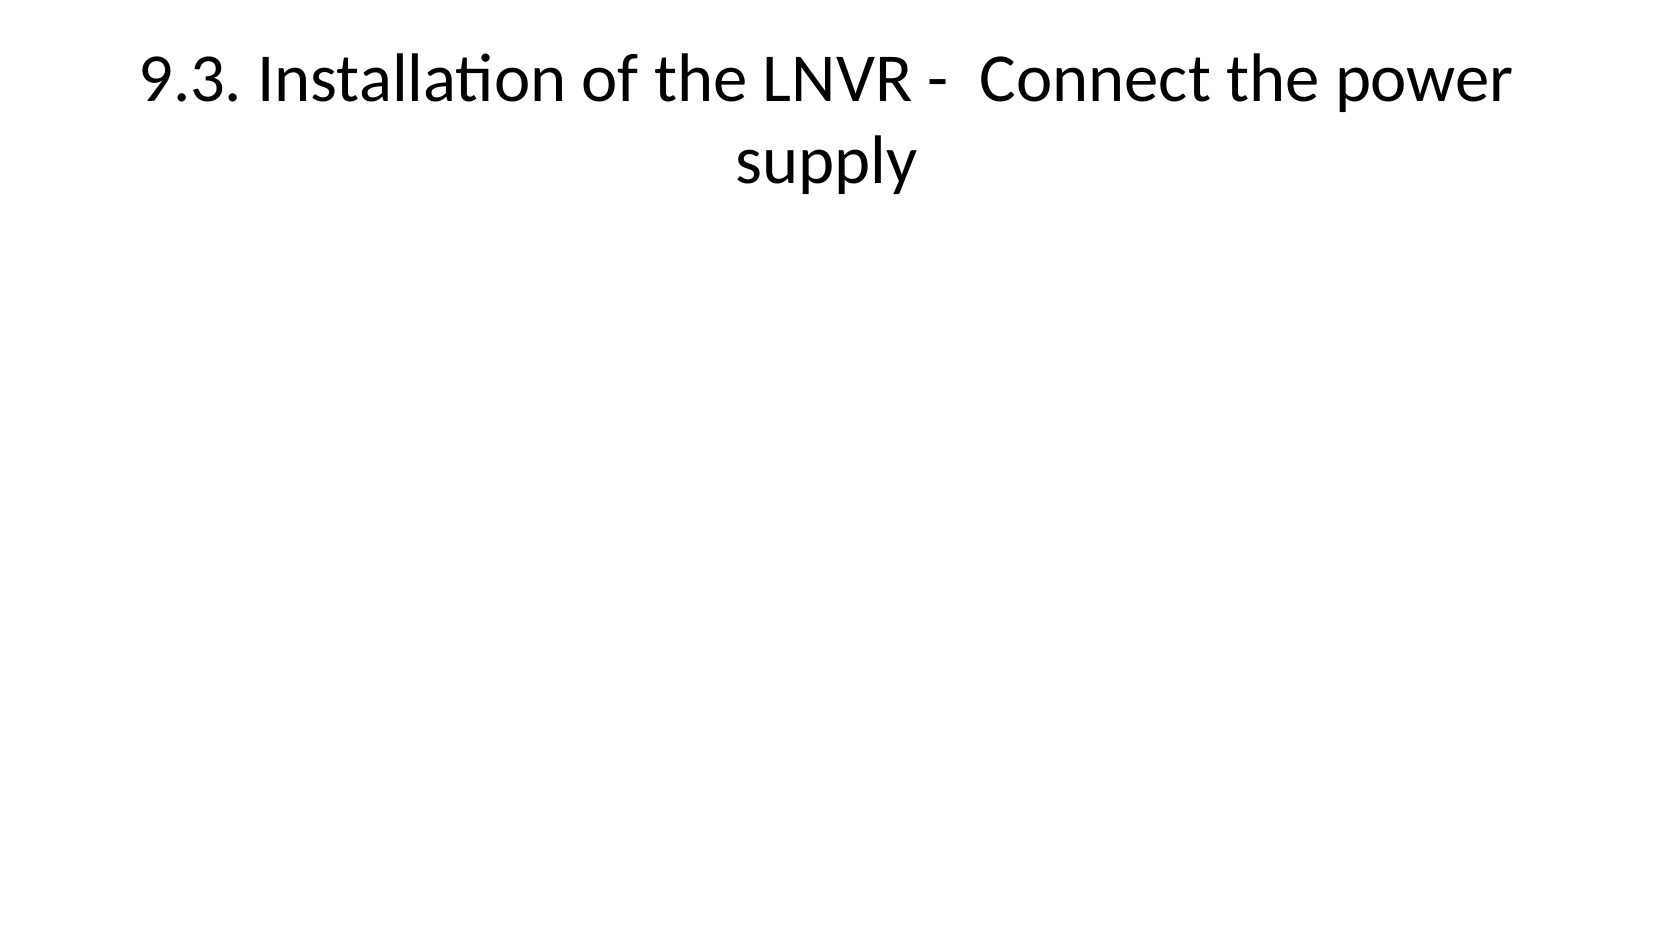

# 9.3. Installation of the LNVR - Connect the power supply